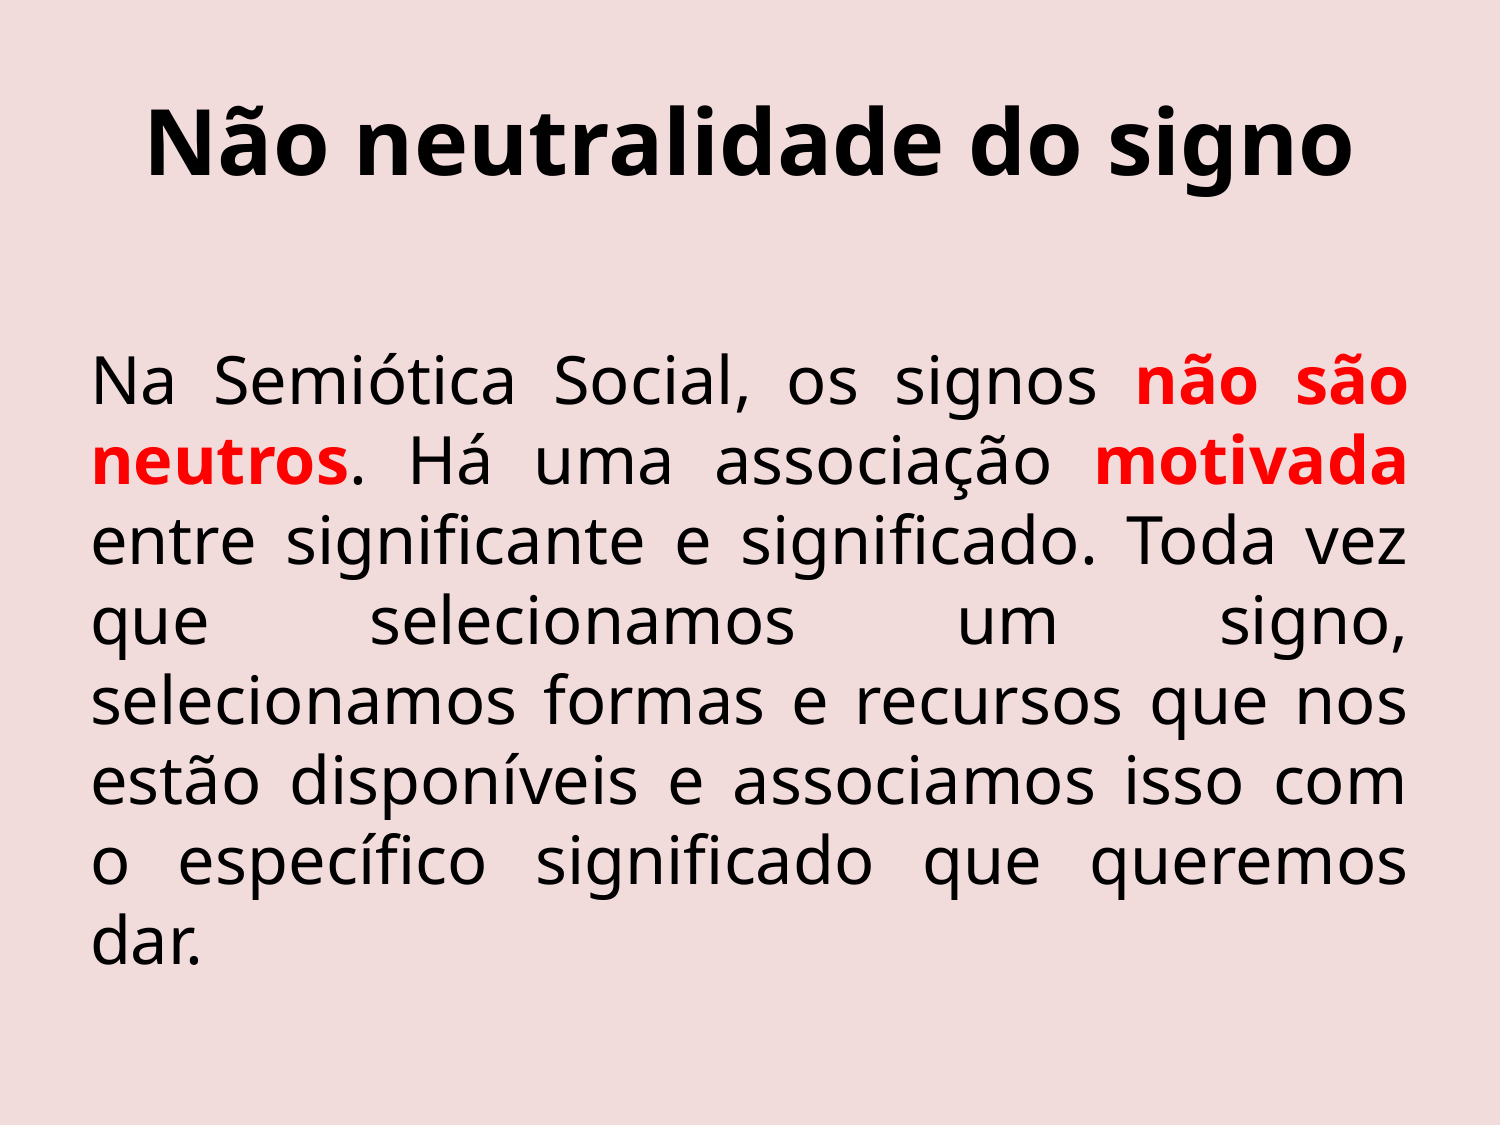

# Não neutralidade do signo
Na Semiótica Social, os signos não são neutros. Há uma associação motivada entre significante e significado. Toda vez que selecionamos um signo, selecionamos formas e recursos que nos estão disponíveis e associamos isso com o específico significado que queremos dar.